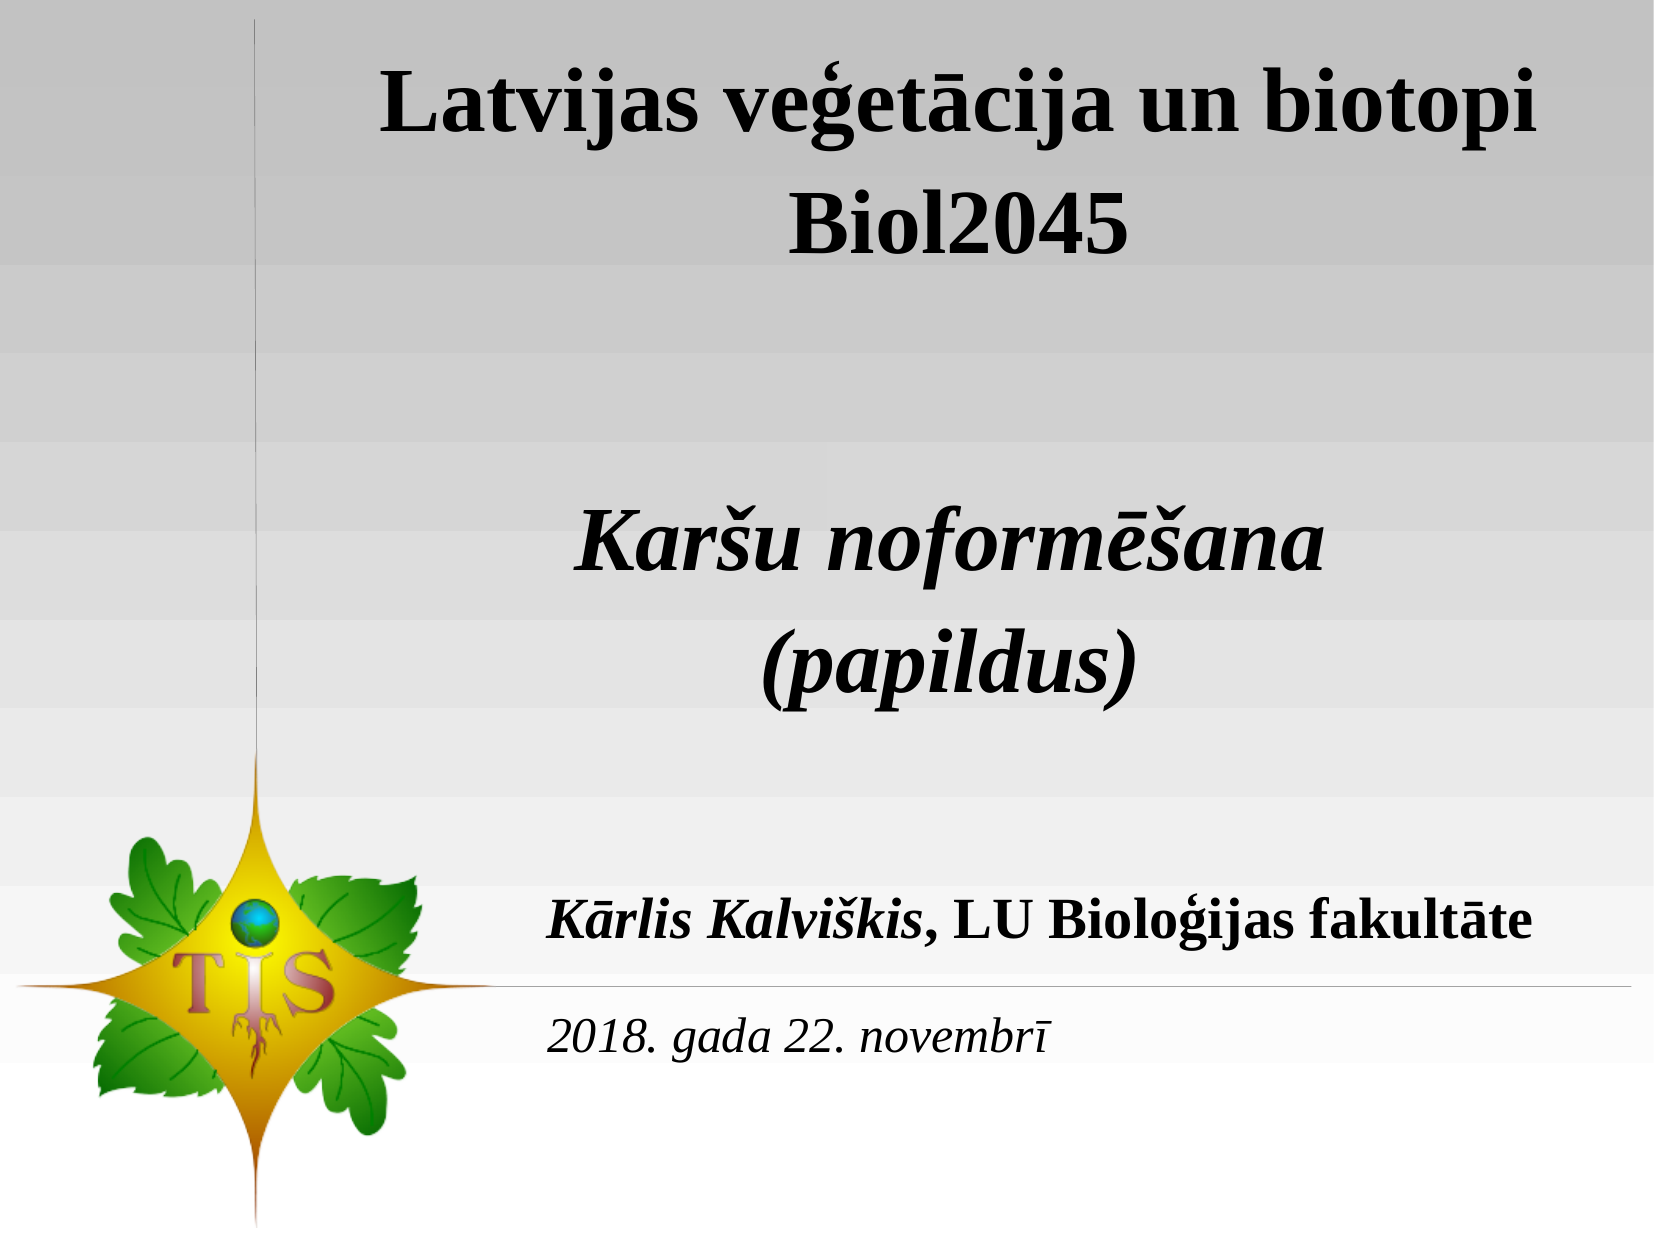

# Karšu noformēšana (papildus)
Kārlis Kalviškis, LU Bioloģijas fakultāte
2018. gada 22. novembrī